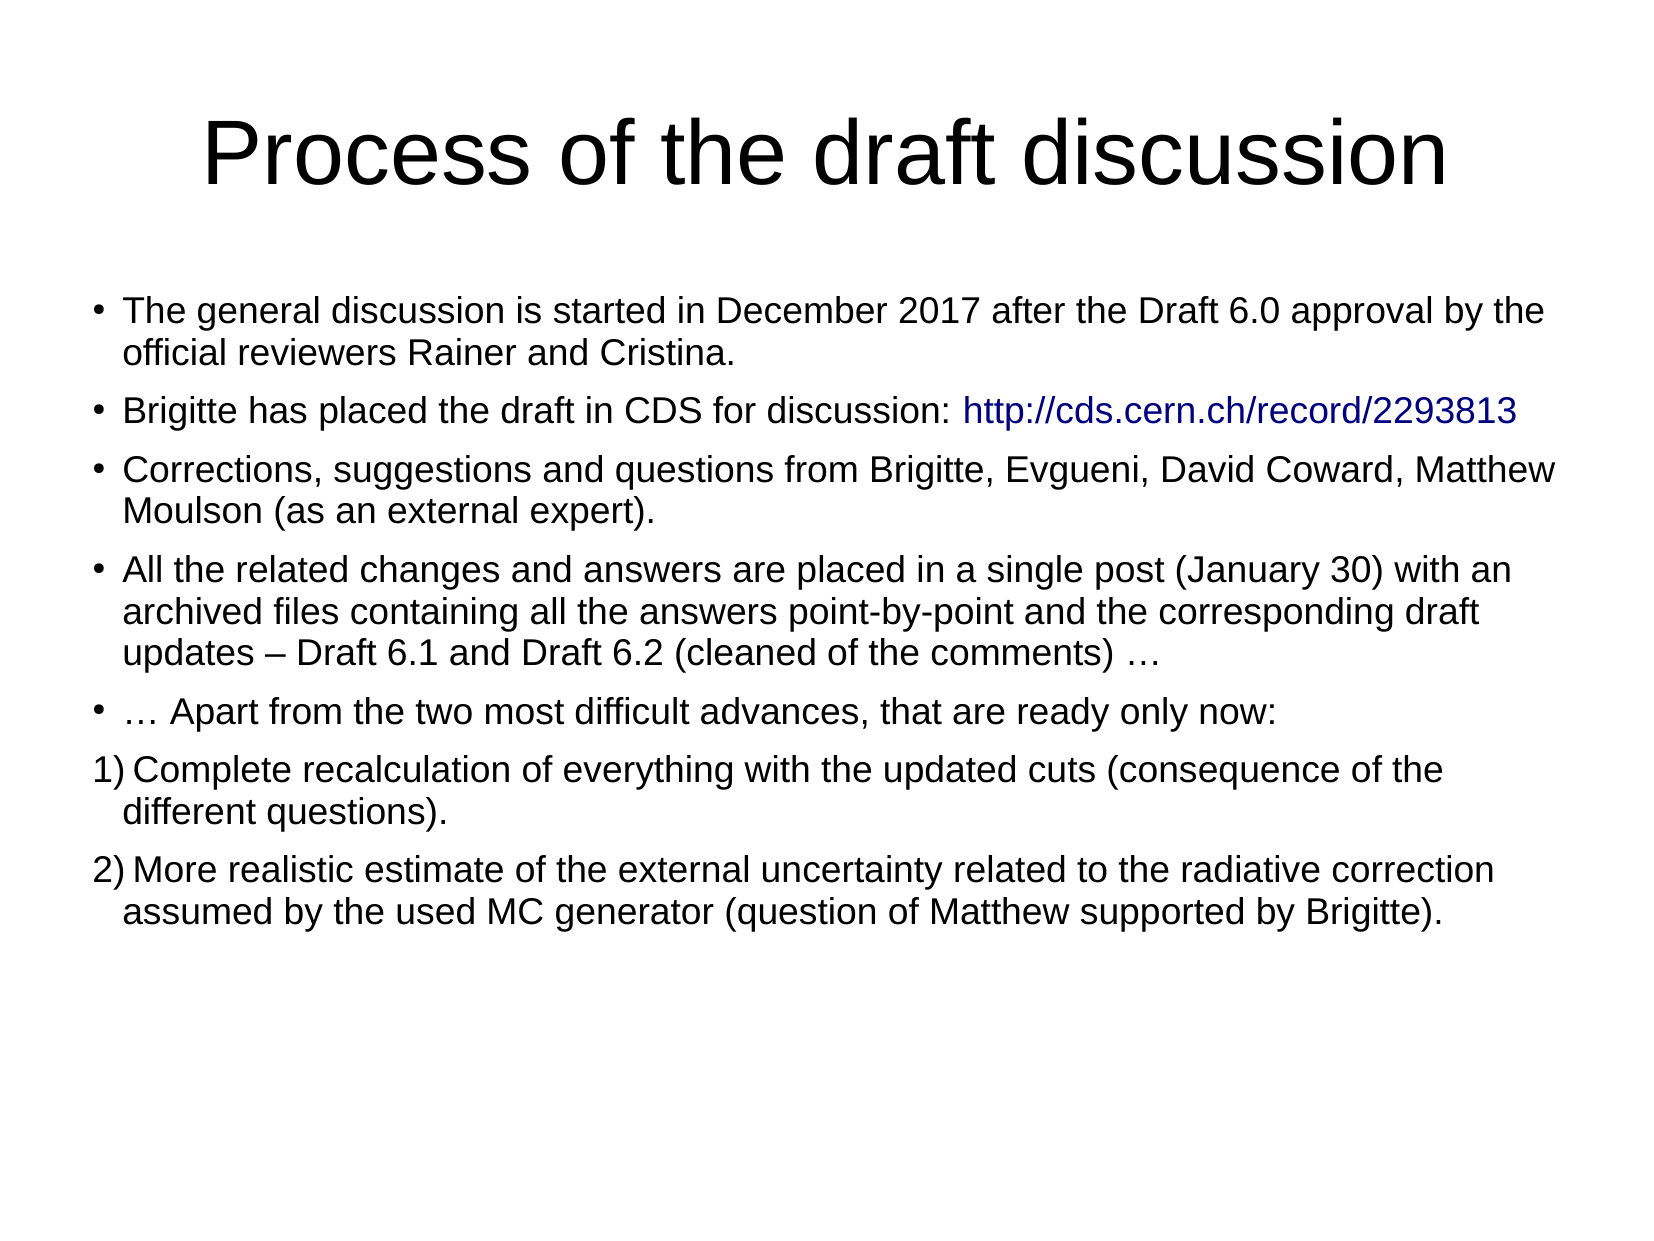

# Process of the draft discussion
The general discussion is started in December 2017 after the Draft 6.0 approval by the official reviewers Rainer and Cristina.
Brigitte has placed the draft in CDS for discussion: http://cds.cern.ch/record/2293813
Corrections, suggestions and questions from Brigitte, Evgueni, David Coward, Matthew Moulson (as an external expert).
All the related changes and answers are placed in a single post (January 30) with an archived files containing all the answers point-by-point and the corresponding draft updates – Draft 6.1 and Draft 6.2 (cleaned of the comments) …
… Apart from the two most difficult advances, that are ready only now:
 Complete recalculation of everything with the updated cuts (consequence of the different questions).
 More realistic estimate of the external uncertainty related to the radiative correction assumed by the used MC generator (question of Matthew supported by Brigitte).